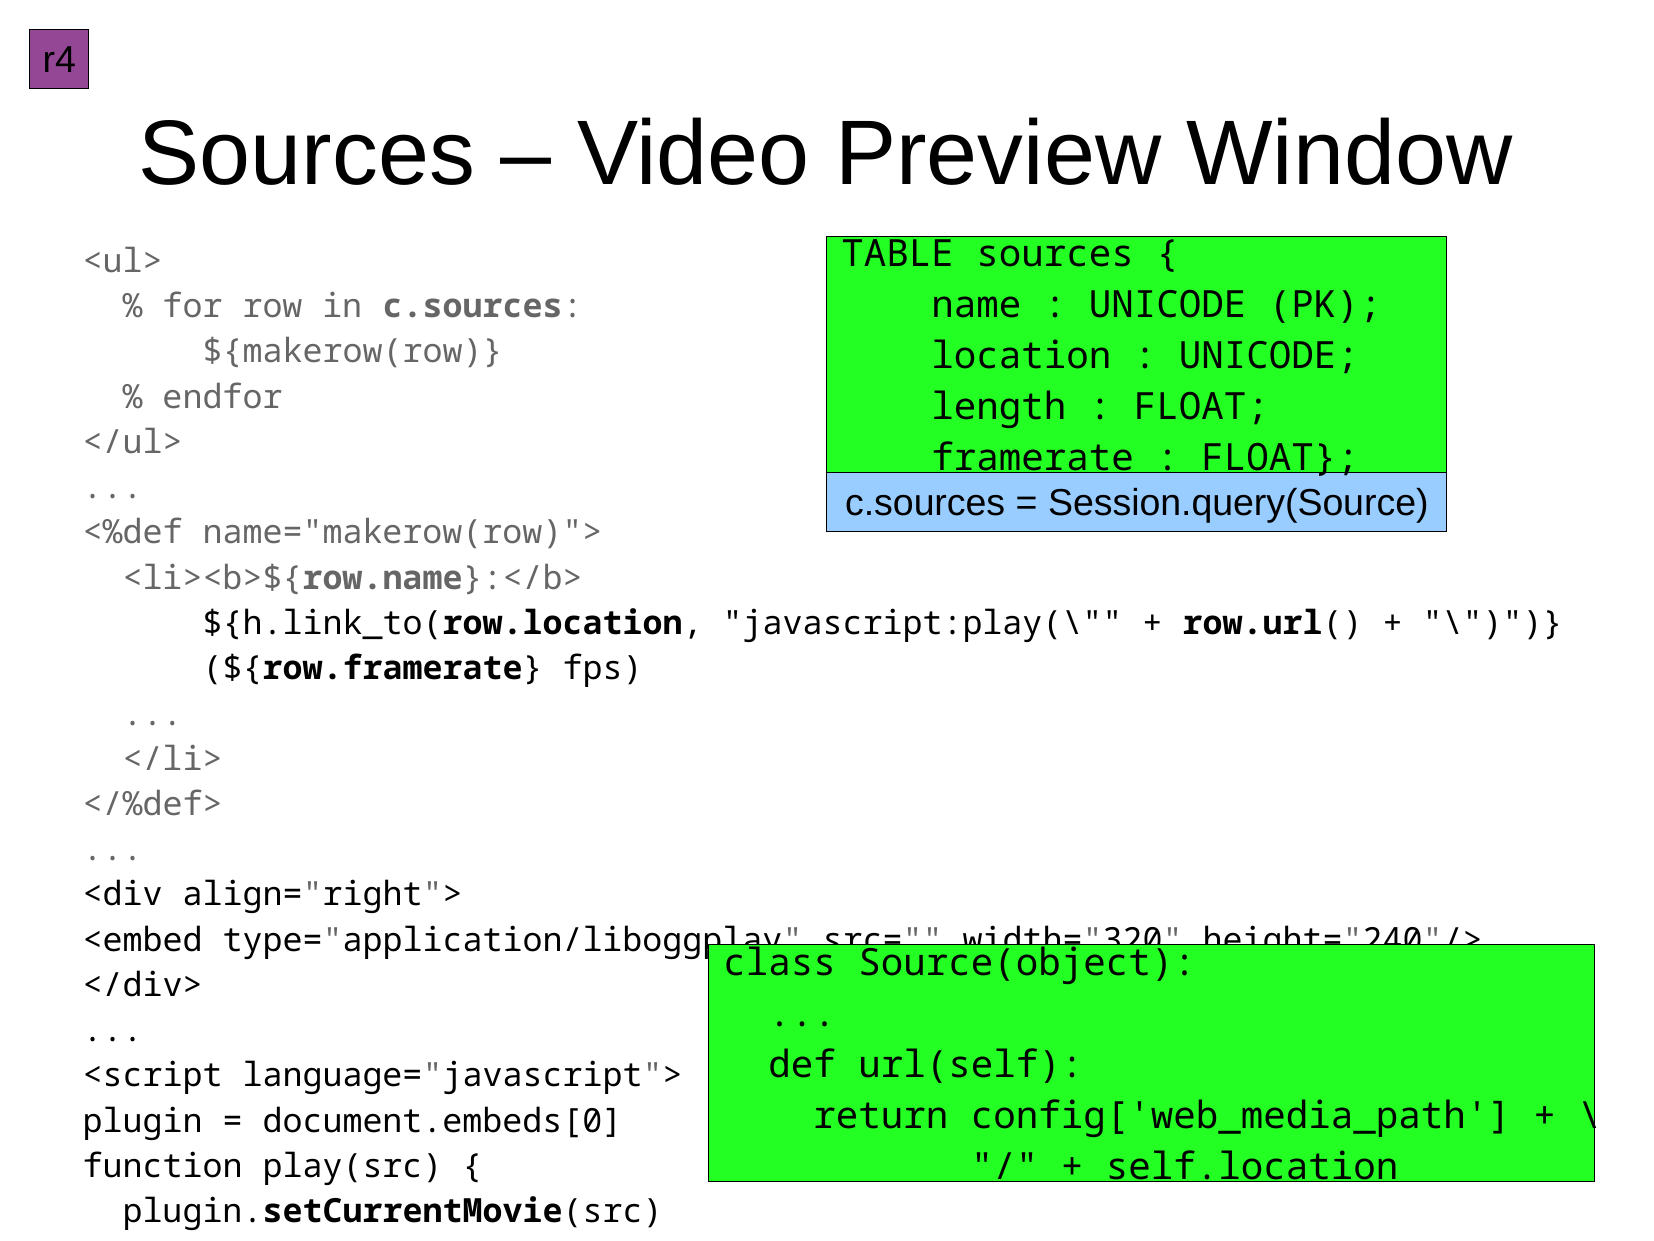

r4
# Sources – Video Preview Window
TABLE sources {
 name : UNICODE (PK);
 location : UNICODE;
 length : FLOAT;
 framerate : FLOAT};
<ul>
 % for row in c.sources:
 ${makerow(row)}
 % endfor
</ul>
...
<%def name="makerow(row)">
 <li><b>${row.name}:</b>
 ${h.link_to(row.location, "javascript:play(\"" + row.url() + "\")")}
 (${row.framerate} fps)
 ...
 </li>
</%def>
...
<div align="right">
<embed type="application/liboggplay" src="" width="320" height="240"/>
</div>
...
<script language="javascript">
plugin = document.embeds[0]
function play(src) {
 plugin.setCurrentMovie(src)
 plugin.play()
}
</script>
c.sources = Session.query(Source)
class Source(object):
 ...
 def url(self):
 return config['web_media_path'] + \
 "/" + self.location